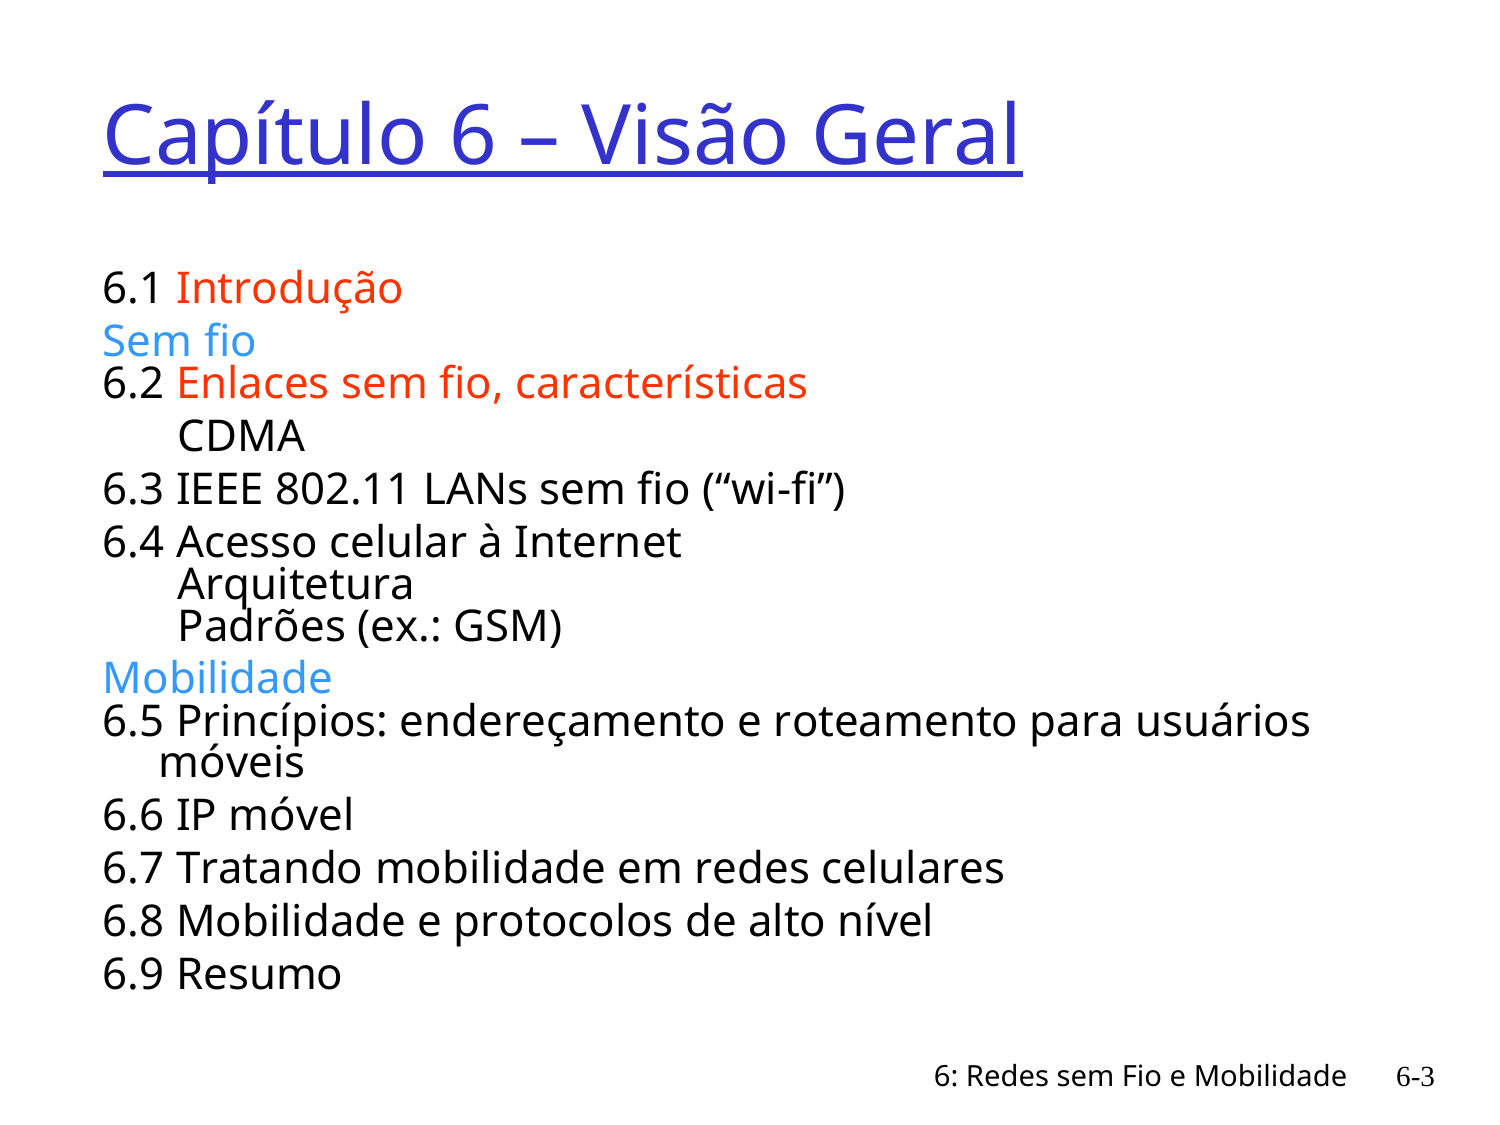

Capítulo 6 – Visão Geral
6.1 Introdução
Sem fio
6.2 Enlaces sem fio, características
CDMA
6.3 IEEE 802.11 LANs sem fio (“wi-fi”)
6.4 Acesso celular à Internet
Arquitetura
Padrões (ex.: GSM)
Mobilidade
6.5 Princípios: endereçamento e roteamento para usuários móveis
6.6 IP móvel
6.7 Tratando mobilidade em redes celulares
6.8 Mobilidade e protocolos de alto nível
6.9 Resumo
6: Redes sem Fio e Mobilidade